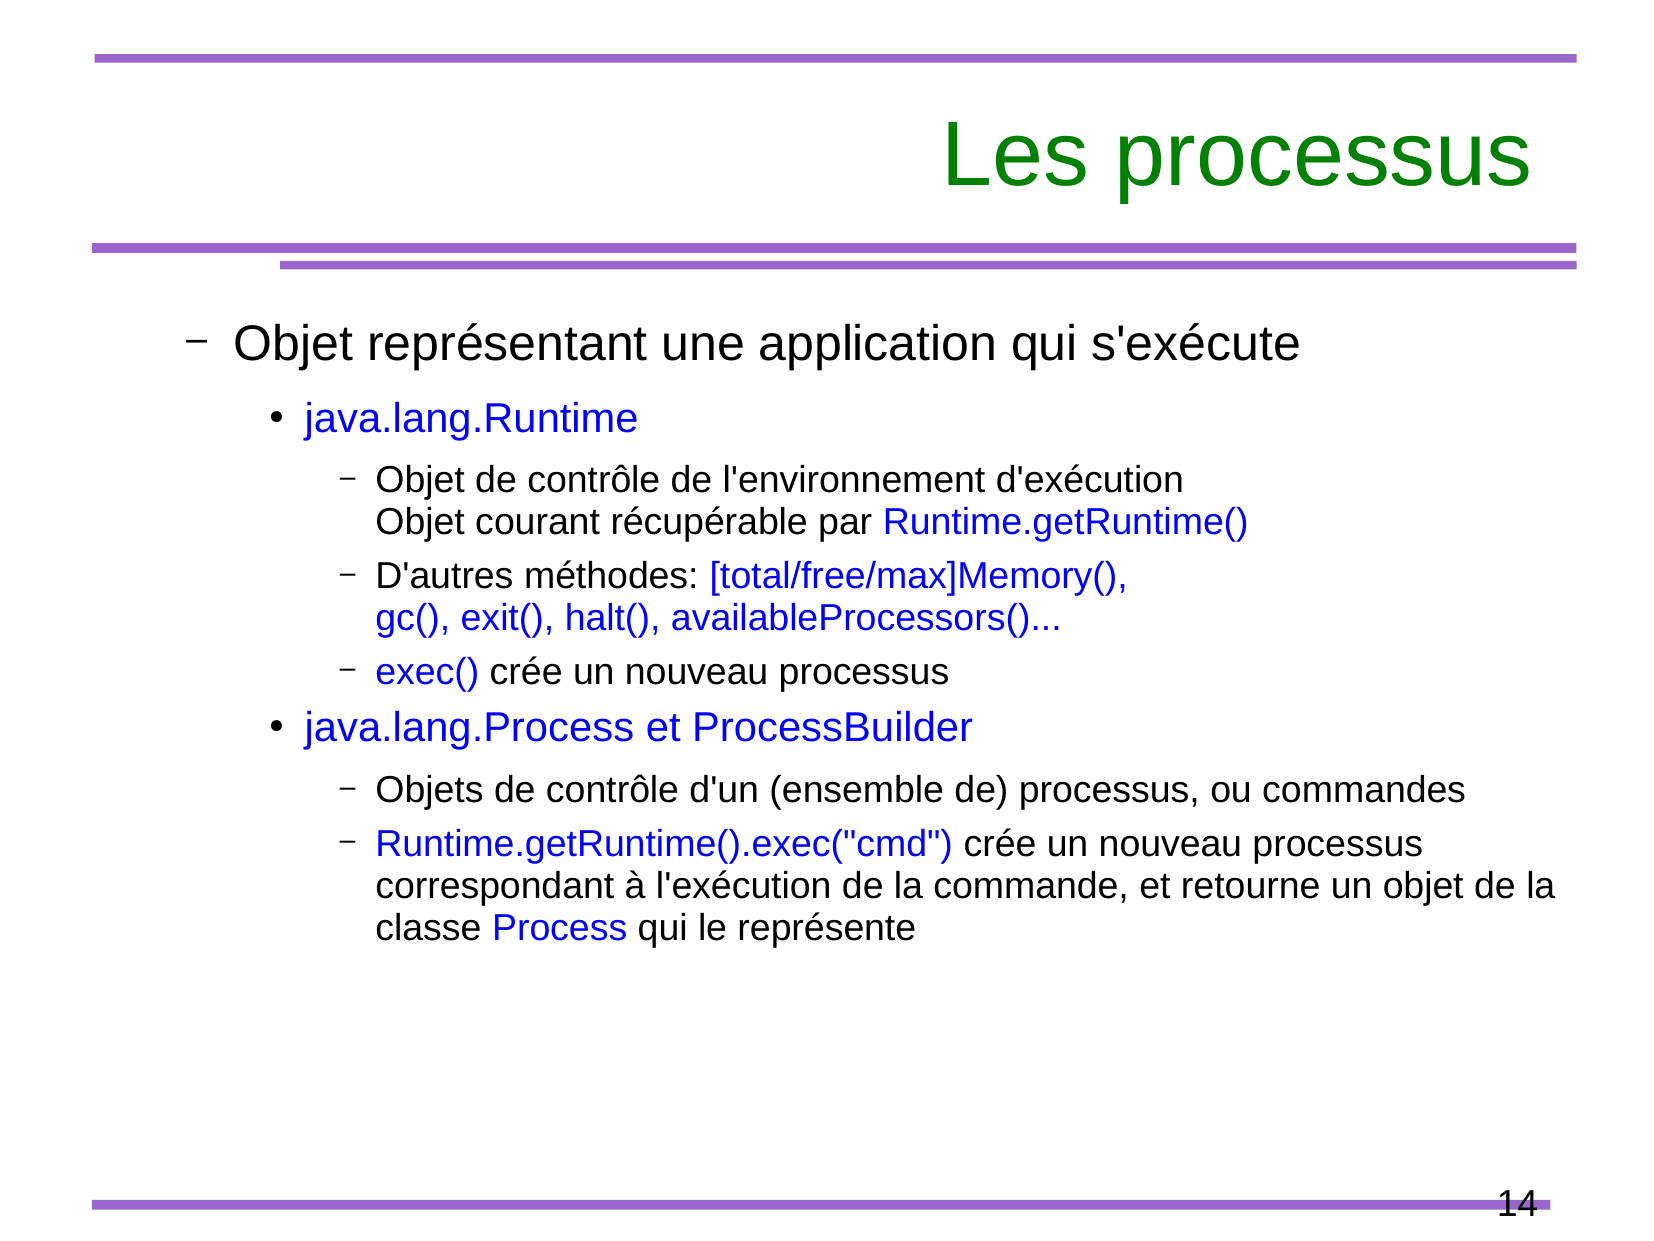

# Les processus
Objet représentant une application qui s'exécute
java.lang.Runtime
Objet de contrôle de l'environnement d'exécution
Objet courant récupérable par Runtime.getRuntime()
D'autres méthodes: [total/free/max]Memory(),
gc(), exit(), halt(), availableProcessors()...
exec() crée un nouveau processus
java.lang.Process et ProcessBuilder
Objets de contrôle d'un (ensemble de) processus, ou commandes
Runtime.getRuntime().exec("cmd") crée un nouveau processus correspondant à l'exécution de la commande, et retourne un objet de la classe Process qui le représente